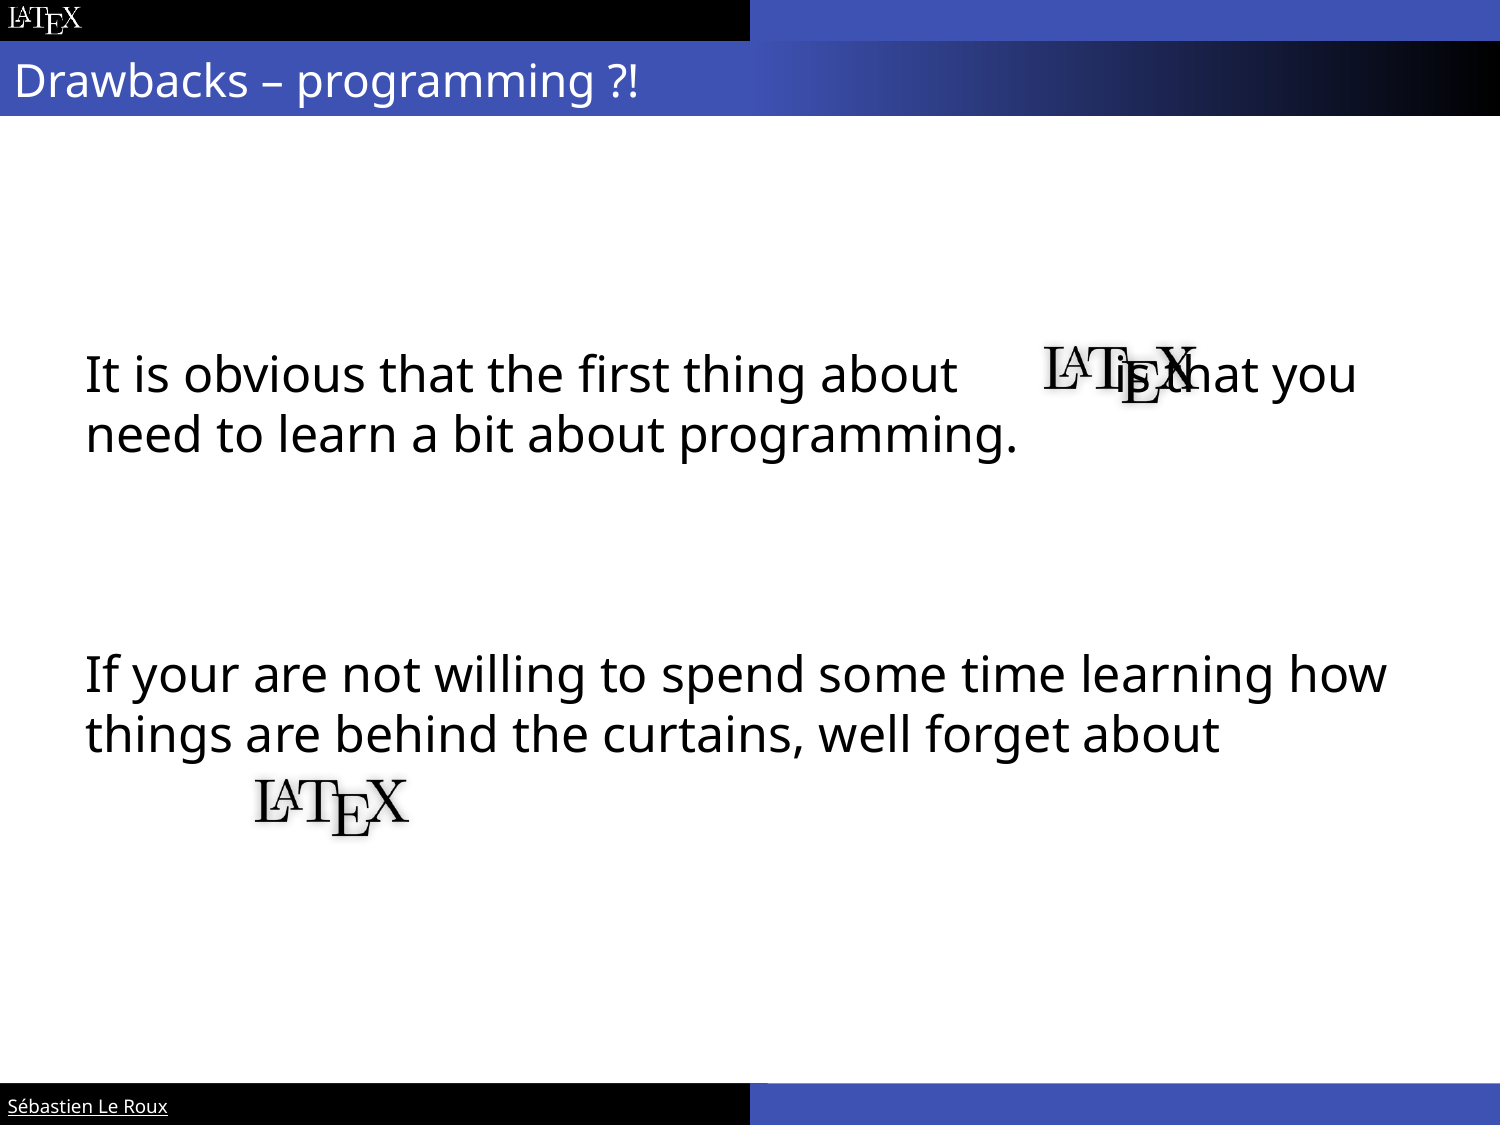

# Drawbacks – programming ?!
It is obvious that the first thing about is that you need to learn a bit about programming.
If your are not willing to spend some time learning how things are behind the curtains, well forget about